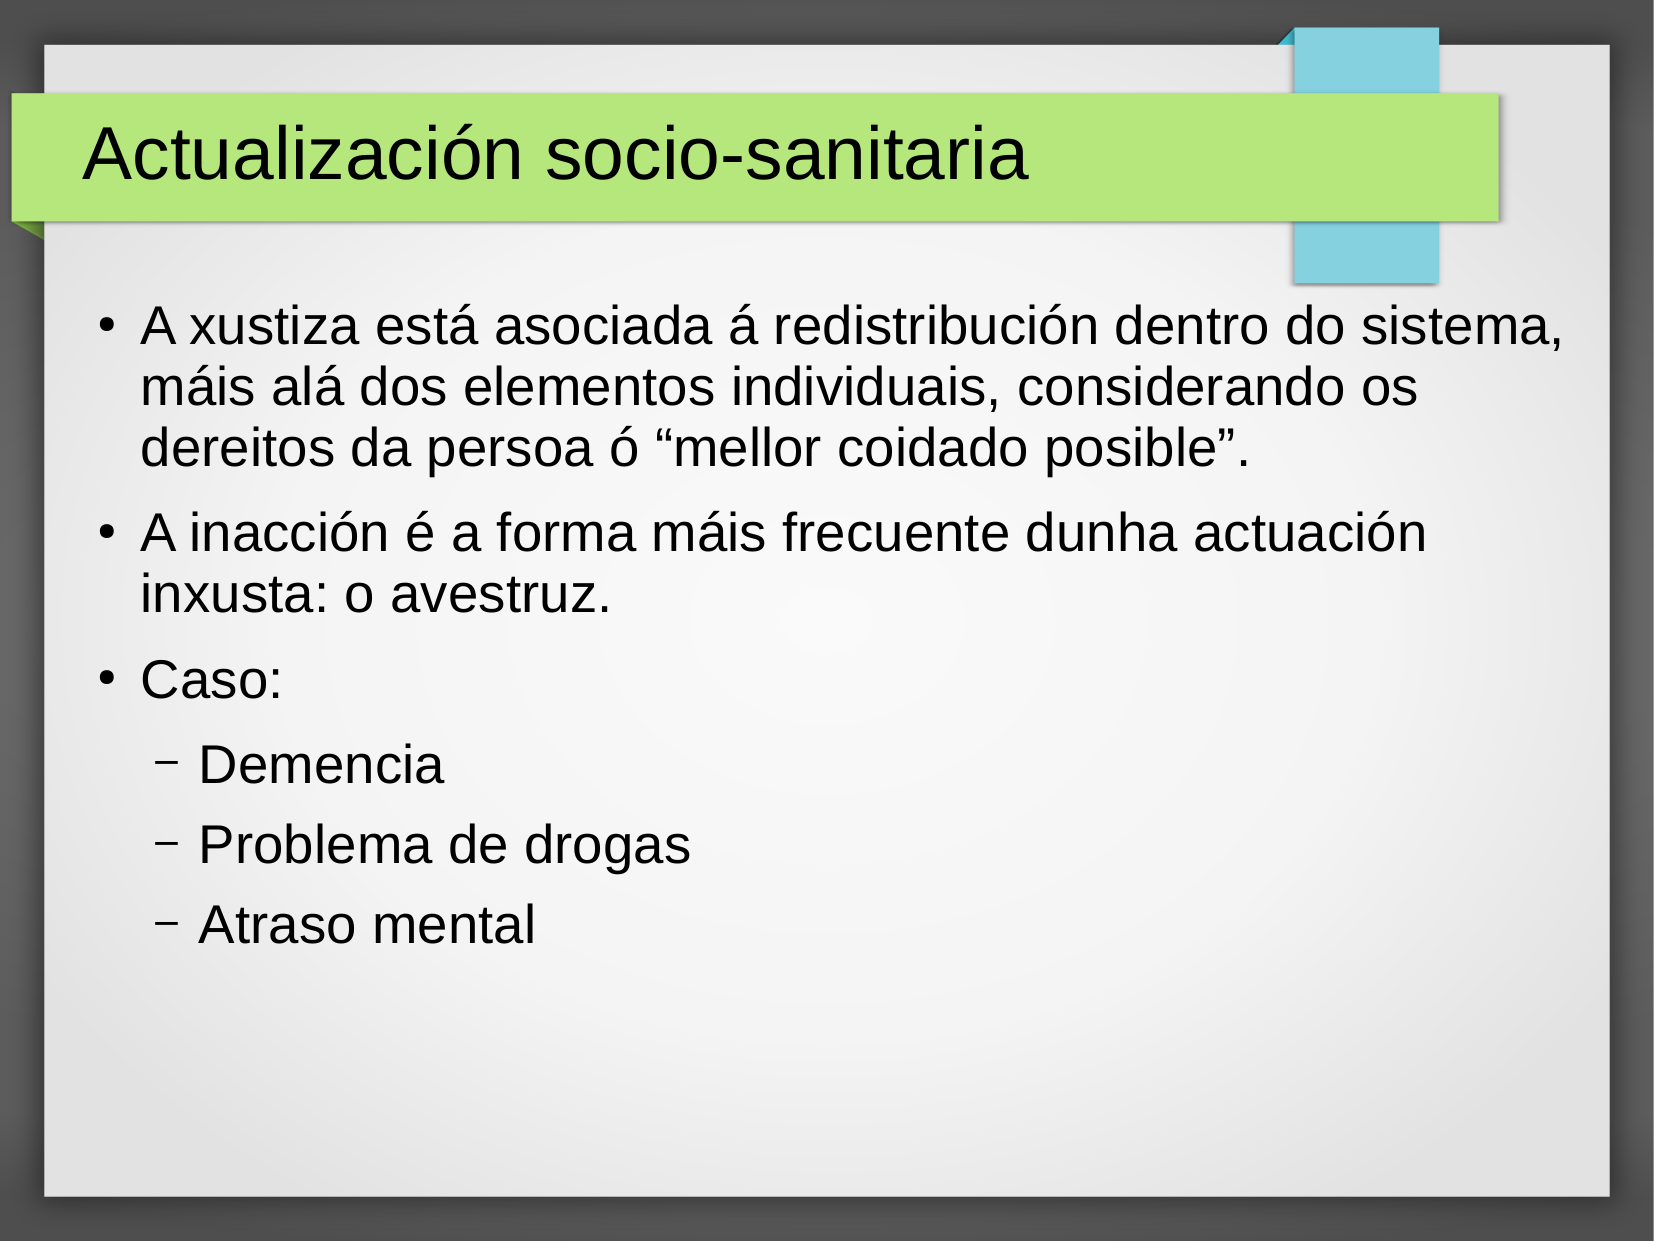

# Actualización socio-sanitaria
A xustiza está asociada á redistribución dentro do sistema, máis alá dos elementos individuais, considerando os dereitos da persoa ó “mellor coidado posible”.
A inacción é a forma máis frecuente dunha actuación inxusta: o avestruz.
Caso:
Demencia
Problema de drogas
Atraso mental